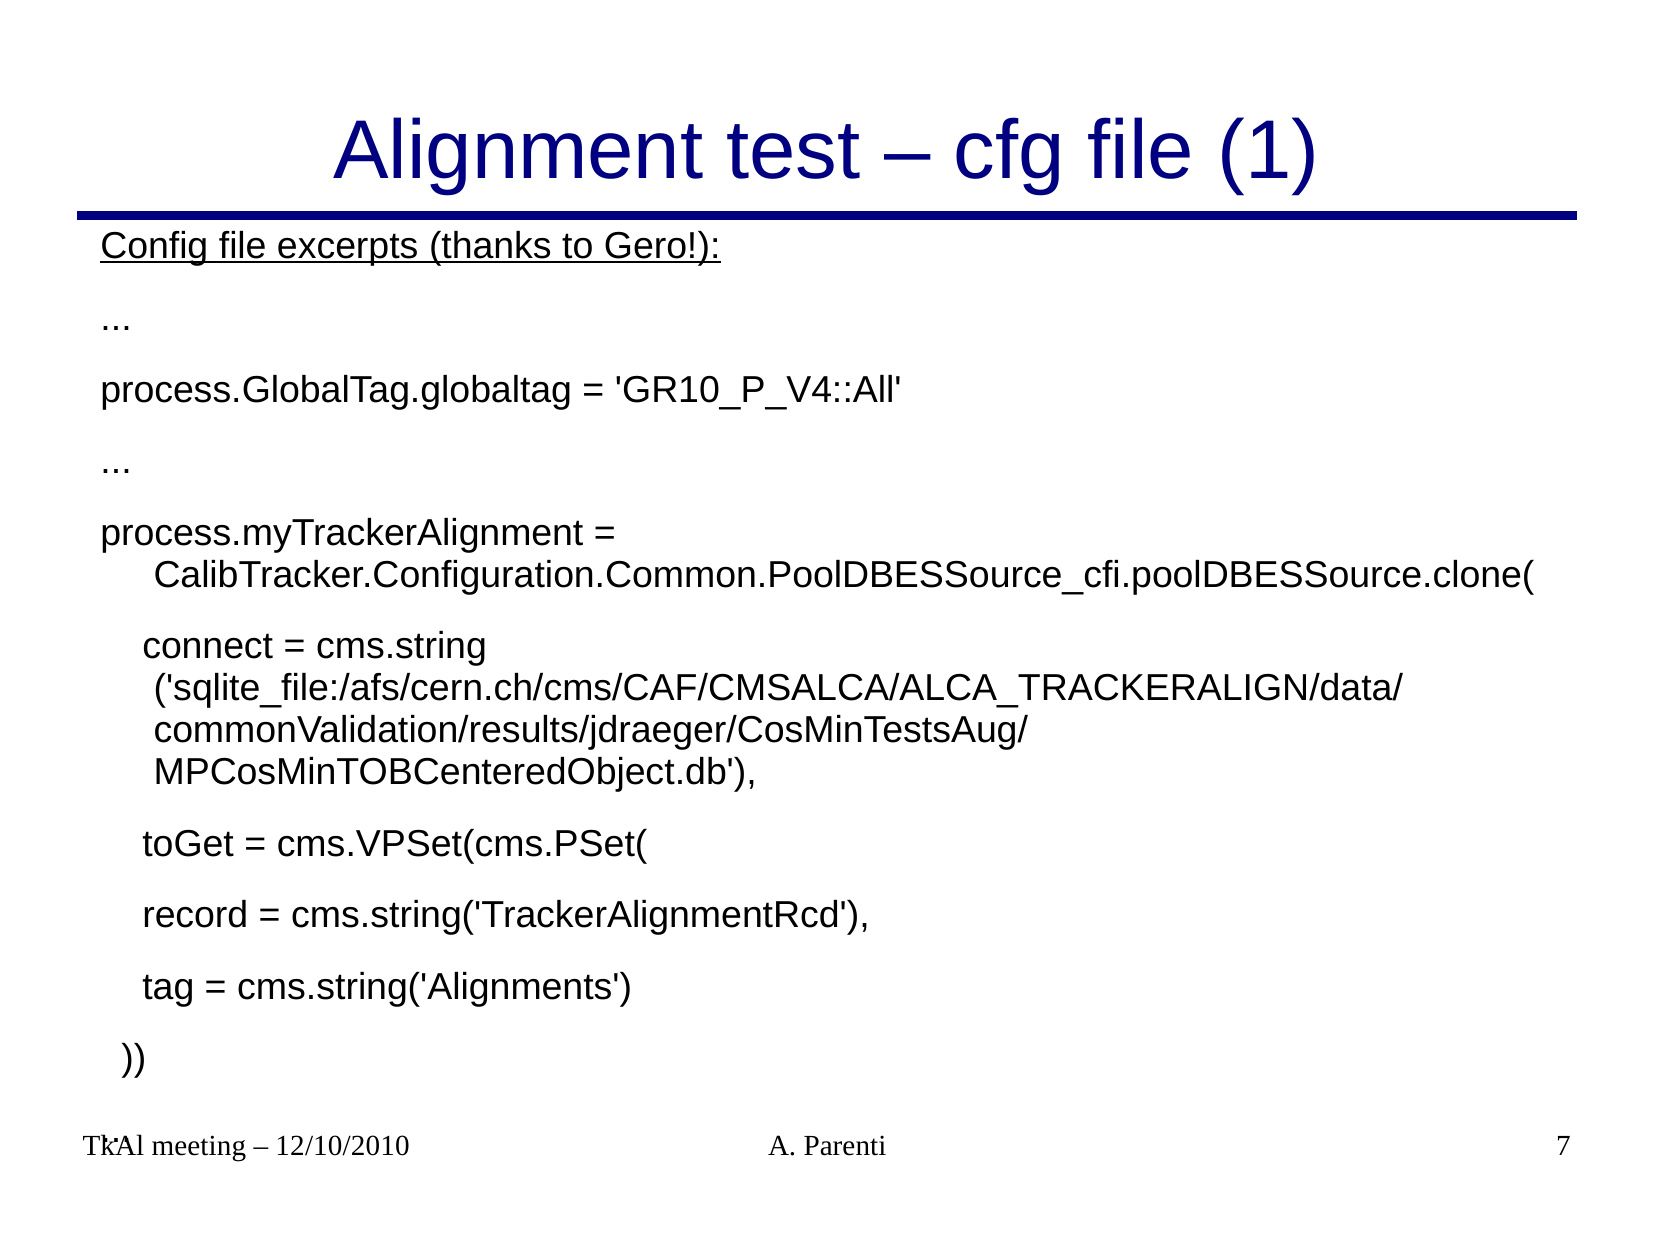

# Alignment test – cfg file (1)
Config file excerpts (thanks to Gero!):
...
process.GlobalTag.globaltag = 'GR10_P_V4::All'
...
process.myTrackerAlignment = CalibTracker.Configuration.Common.PoolDBESSource_cfi.poolDBESSource.clone(
 connect = cms.string ('sqlite_file:/afs/cern.ch/cms/CAF/CMSALCA/ALCA_TRACKERALIGN/data/commonValidation/results/jdraeger/CosMinTestsAug/MPCosMinTOBCenteredObject.db'),
 toGet = cms.VPSet(cms.PSet(
 record = cms.string('TrackerAlignmentRcd'),
 tag = cms.string('Alignments')
 ))
...
7